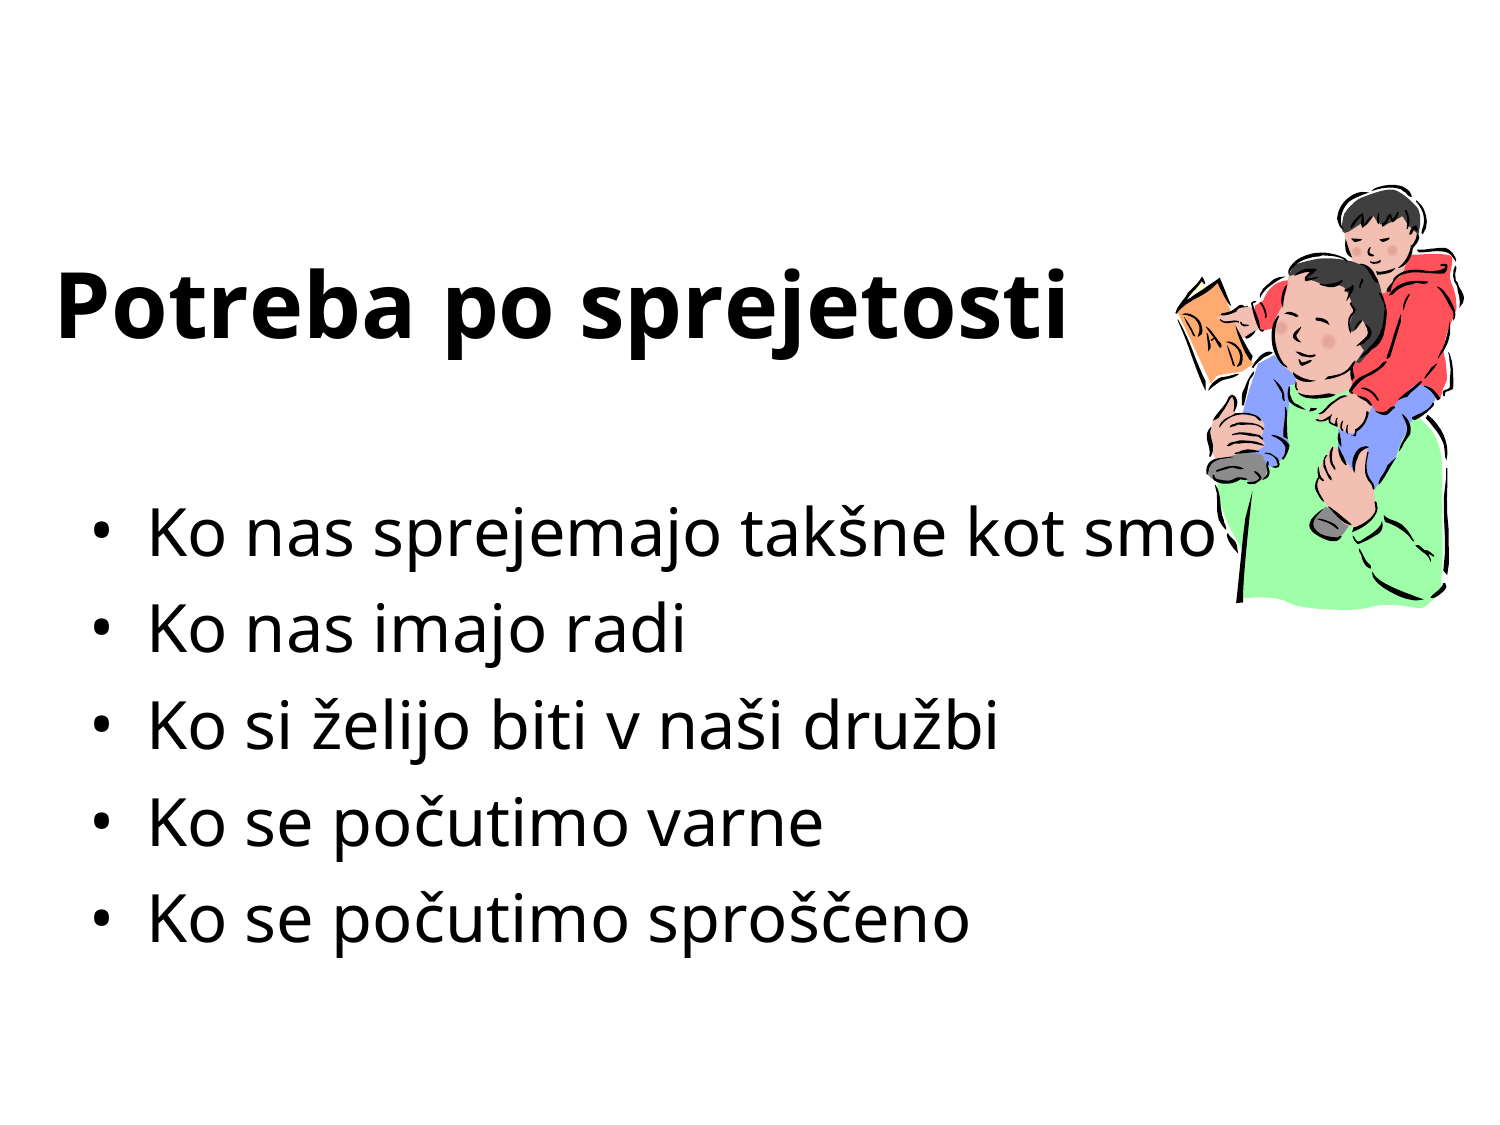

# Potreba po sprejetosti
Ko nas sprejemajo takšne kot smo
Ko nas imajo radi
Ko si želijo biti v naši družbi
Ko se počutimo varne
Ko se počutimo sproščeno